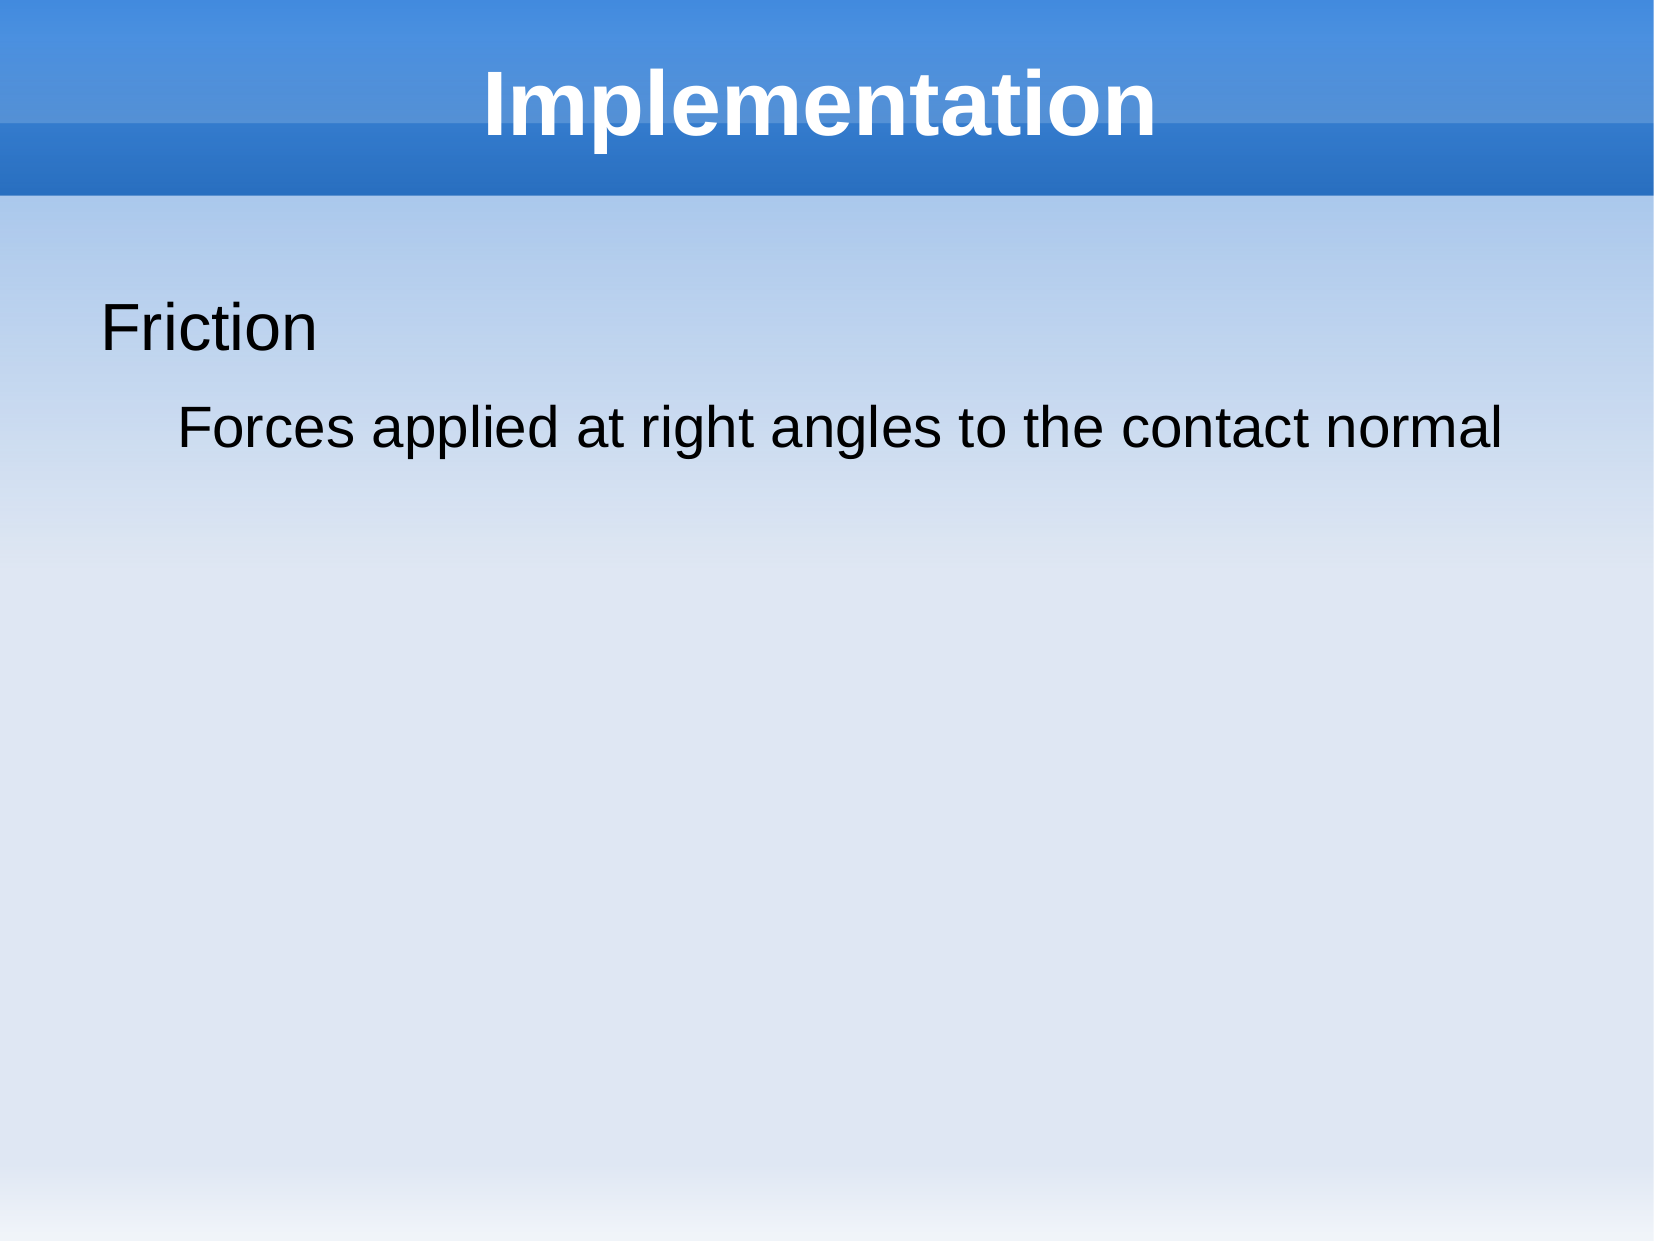

# Implementation
Friction
Forces applied at right angles to the contact normal